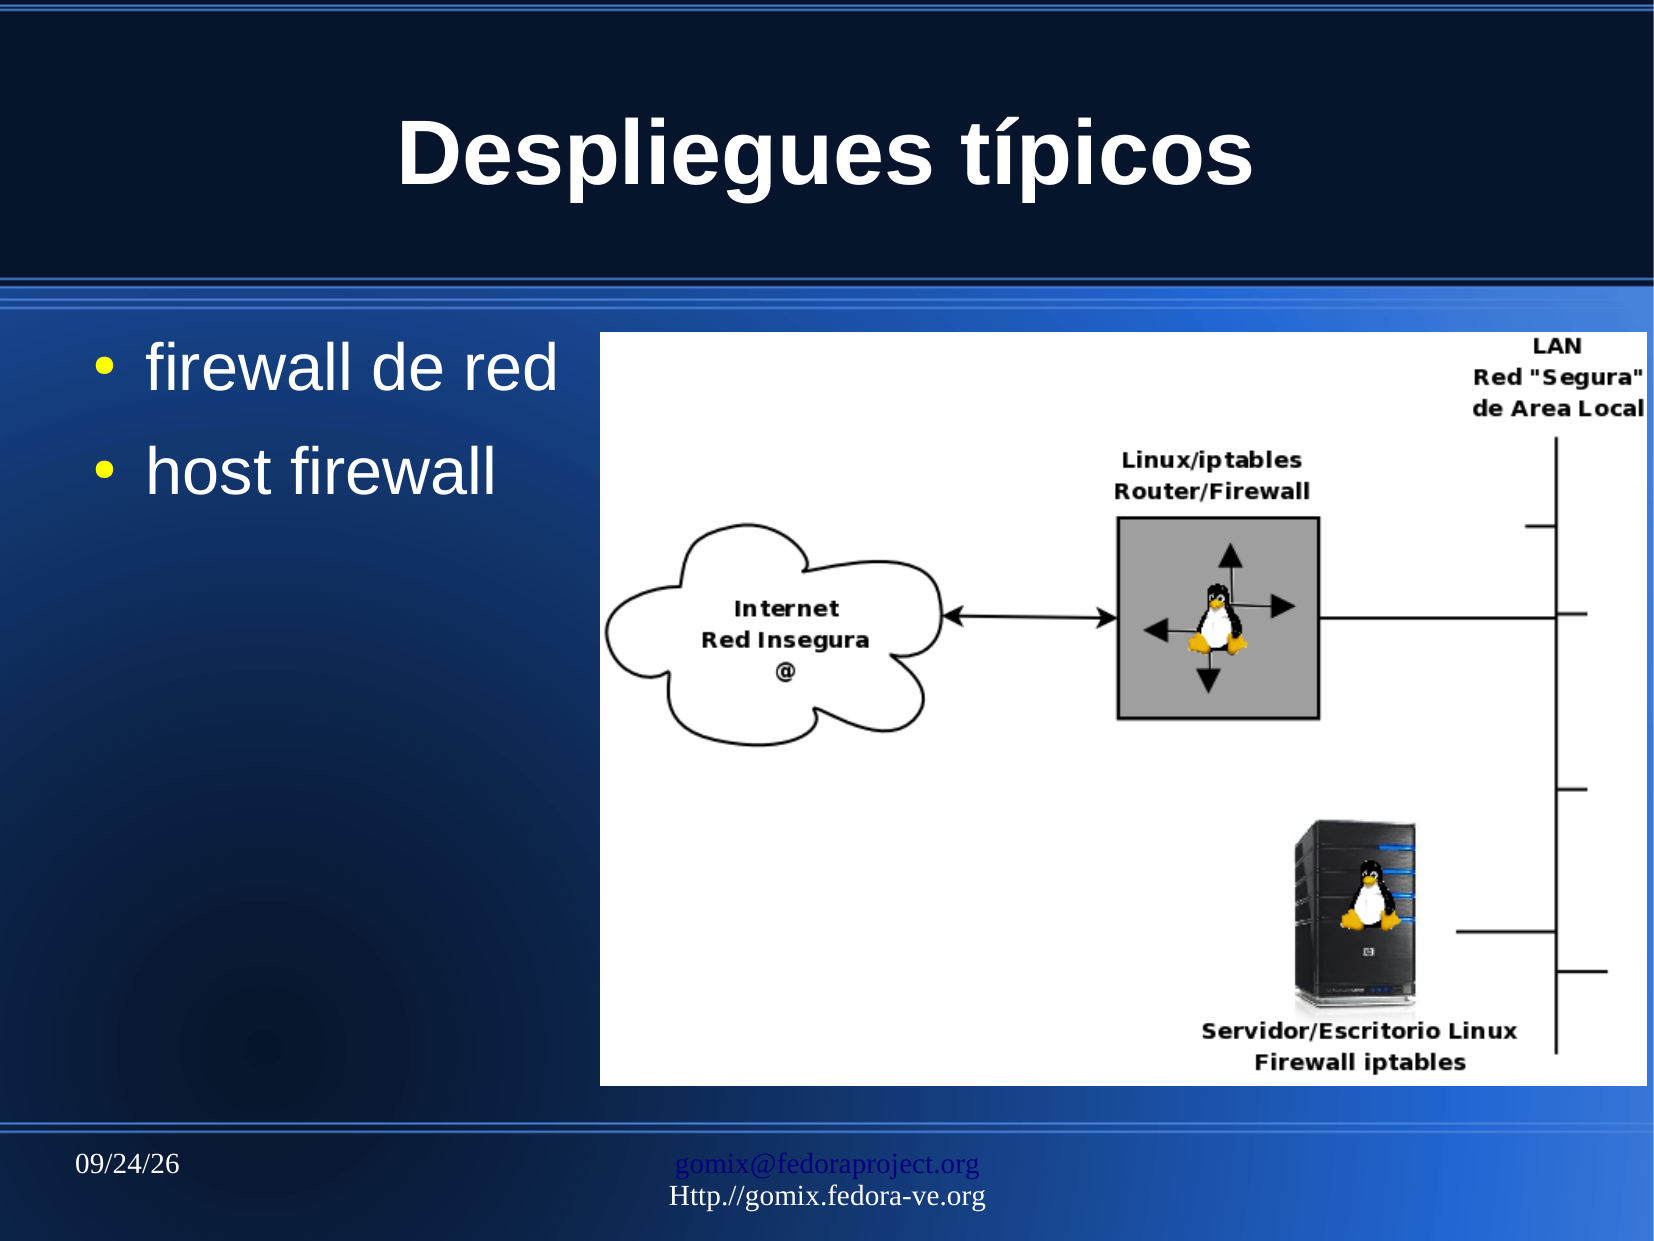

# Despliegues típicos
firewall de red
host firewall